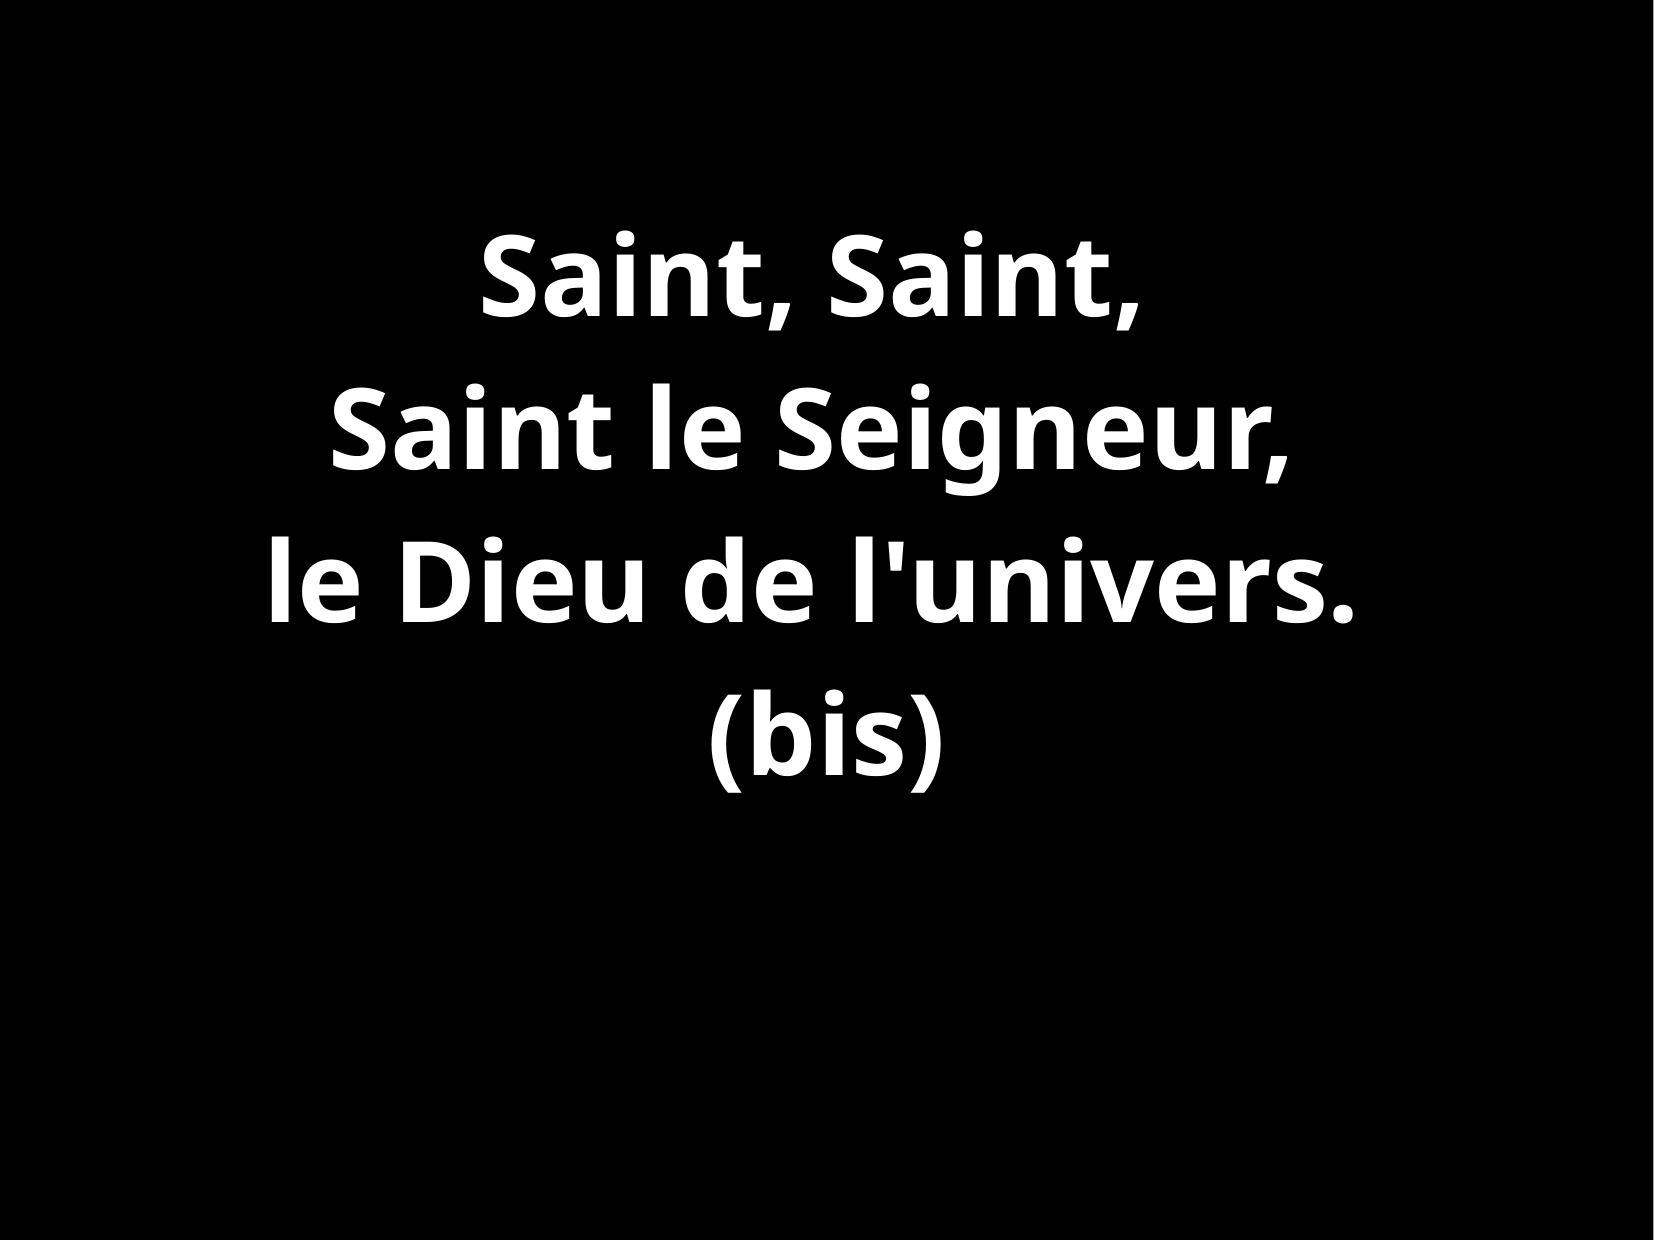

# Saint, Saint,
Saint le Seigneur,
le Dieu de l'univers.
(bis)